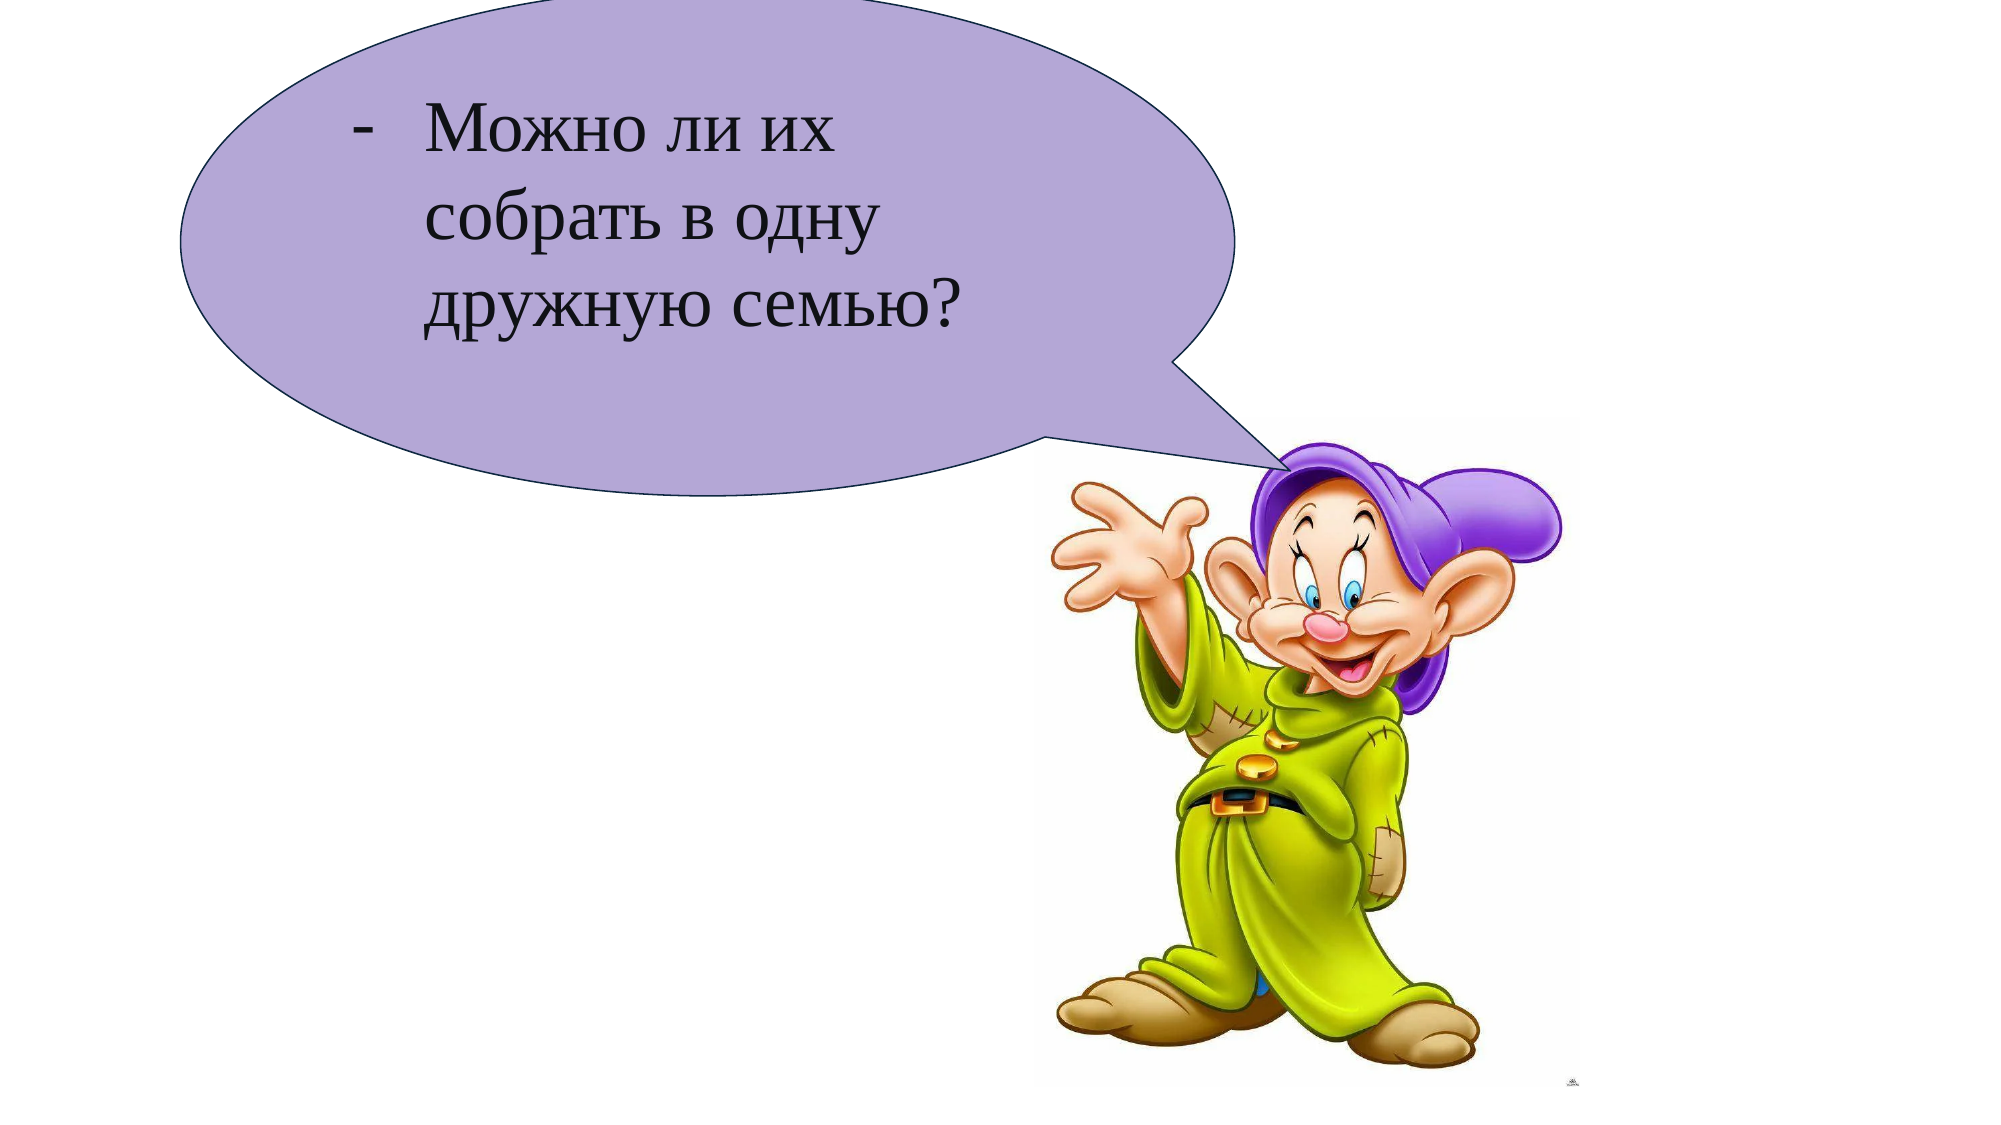

Можно ли их собрать в одну дружную семью?